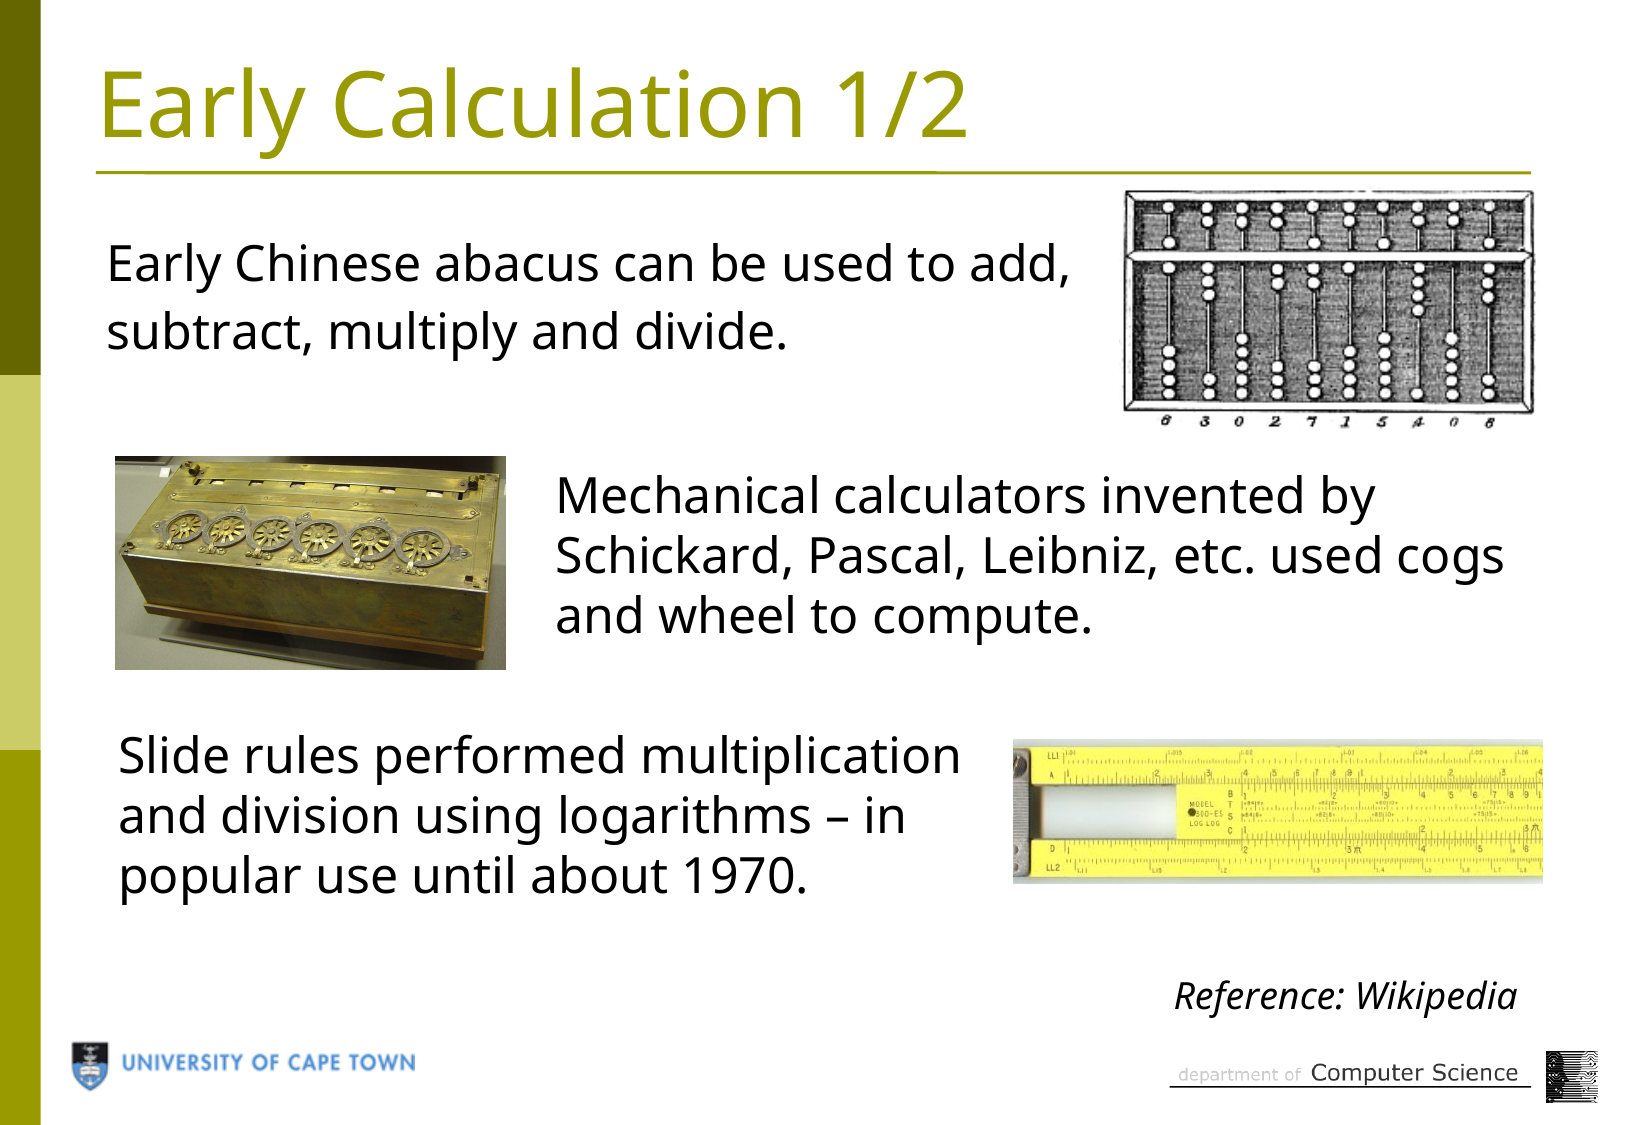

# Early Calculation 1/2
Early Chinese abacus can be used to add, subtract, multiply and divide.
Mechanical calculators invented by Schickard, Pascal, Leibniz, etc. used cogs and wheel to compute.
Slide rules performed multiplication and division using logarithms – in popular use until about 1970.
Reference: Wikipedia